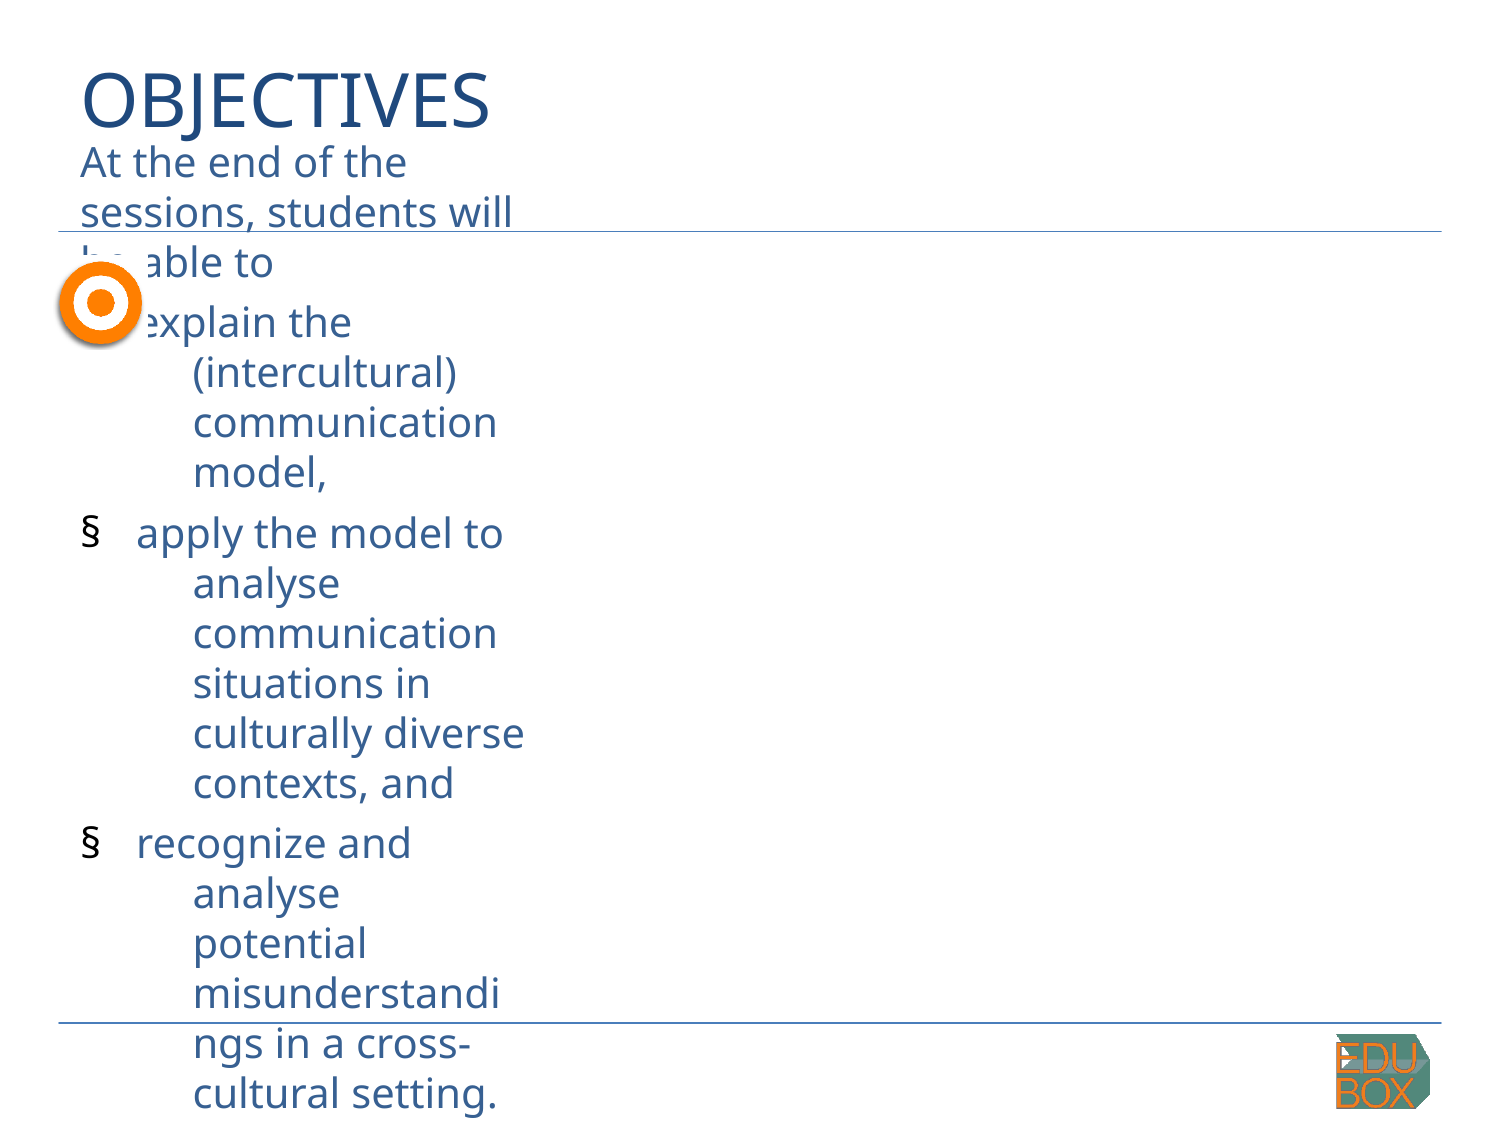

# OBJECTIVES
At the end of the sessions, students will be able to
explain the (intercultural) communication model,
apply the model to analyse communication situations in culturally diverse contexts, and
recognize and analyse potential misunderstandings in a cross-cultural setting.